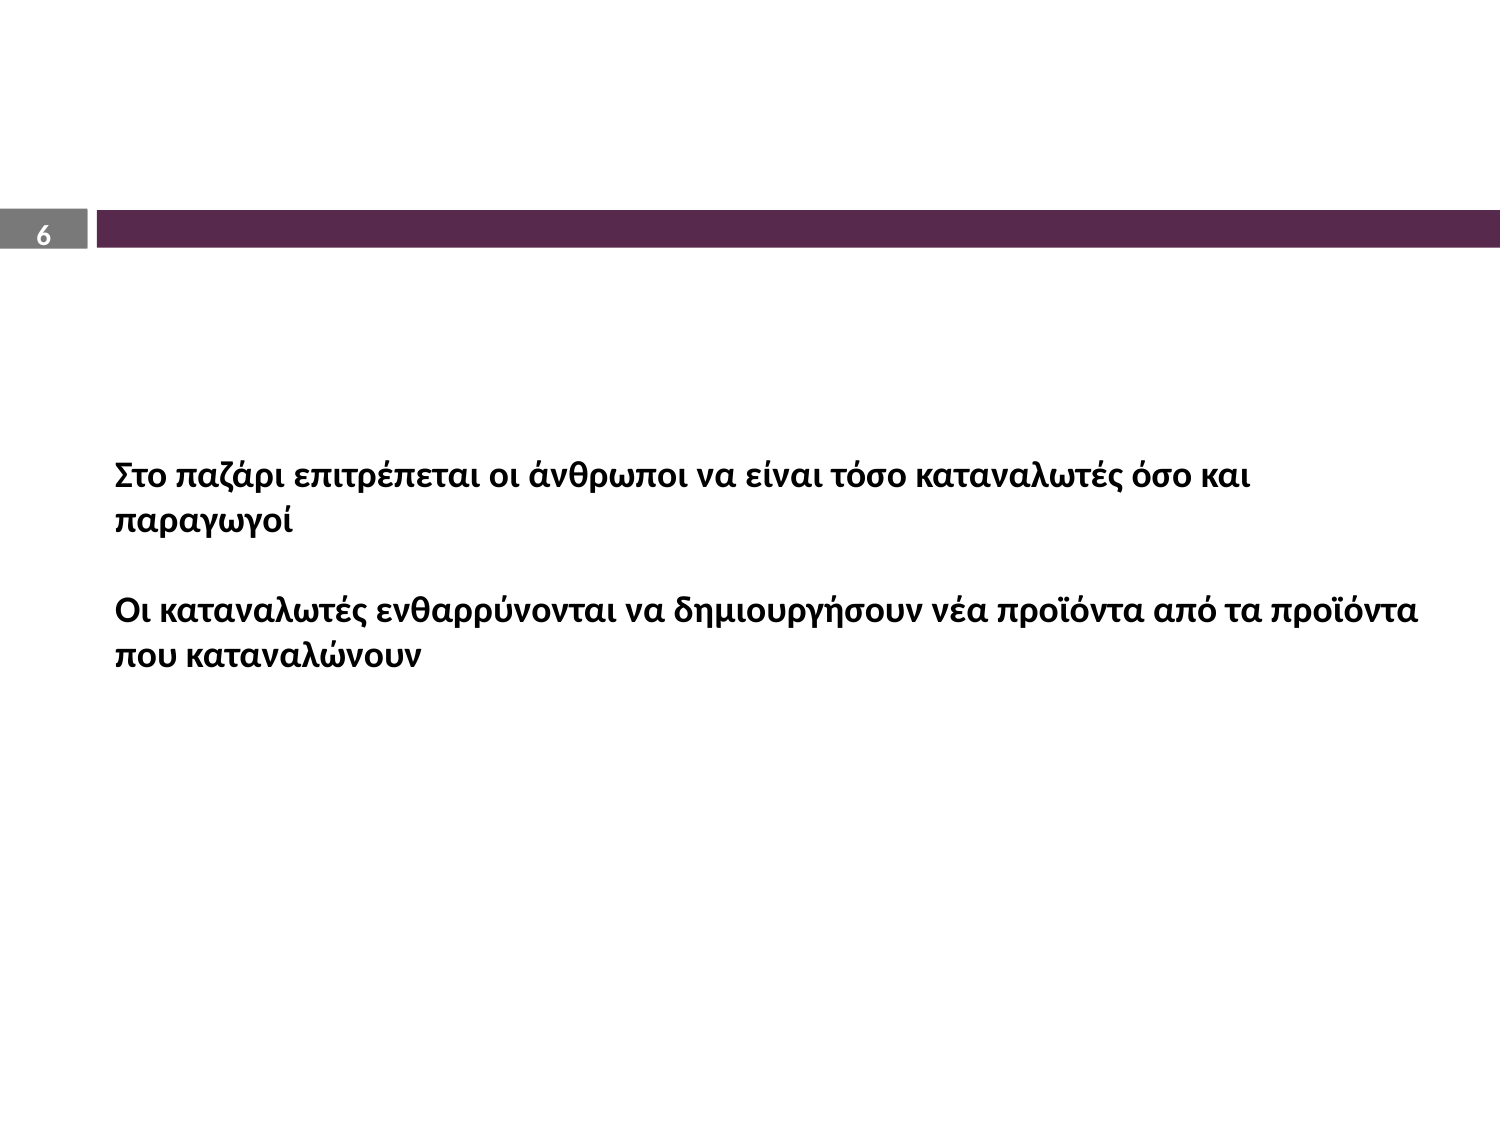

#
Στο παζάρι επιτρέπεται οι άνθρωποι να είναι τόσο καταναλωτές όσο και παραγωγοί
Οι καταναλωτές ενθαρρύνονται να δημιουργήσουν νέα προϊόντα από τα προϊόντα που καταναλώνουν